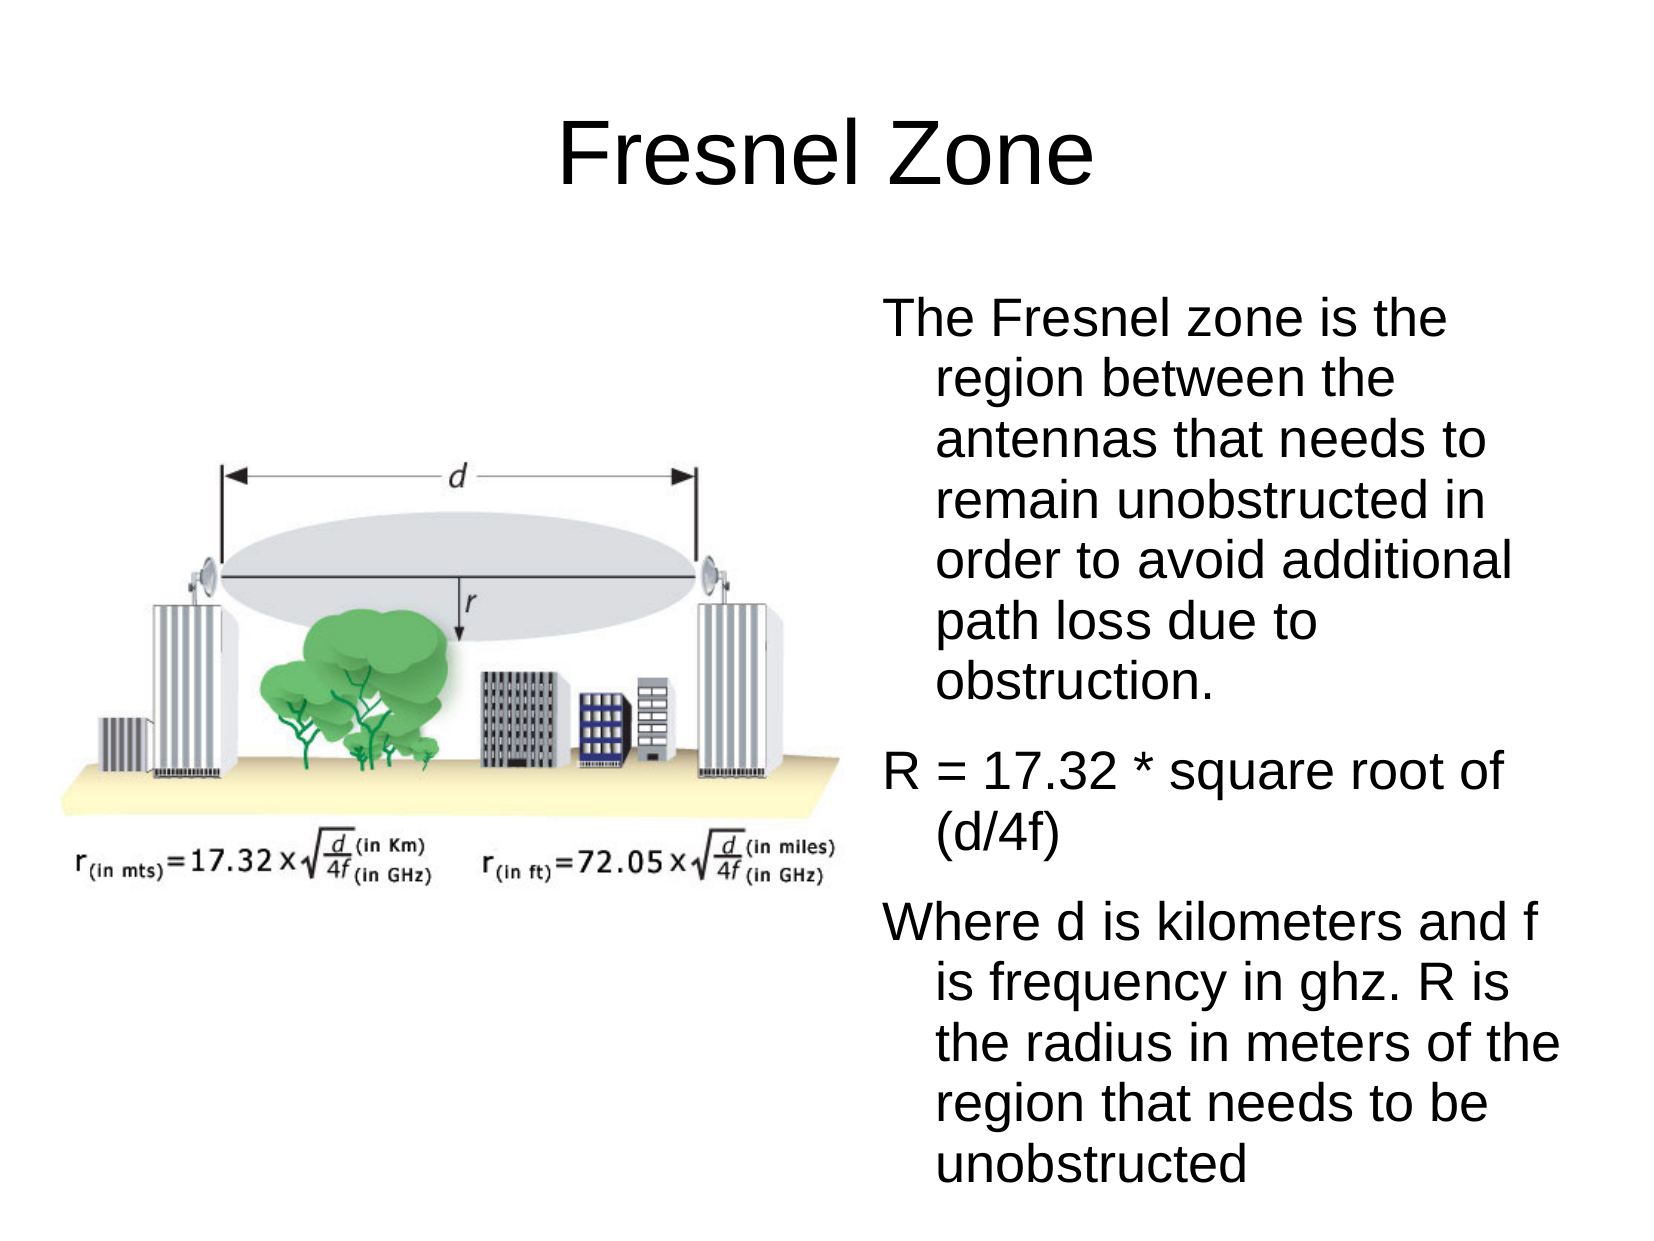

# Fresnel Zone
The Fresnel zone is the region between the antennas that needs to remain unobstructed in order to avoid additional path loss due to obstruction.
R = 17.32 * square root of (d/4f)
Where d is kilometers and f is frequency in ghz. R is the radius in meters of the region that needs to be unobstructed